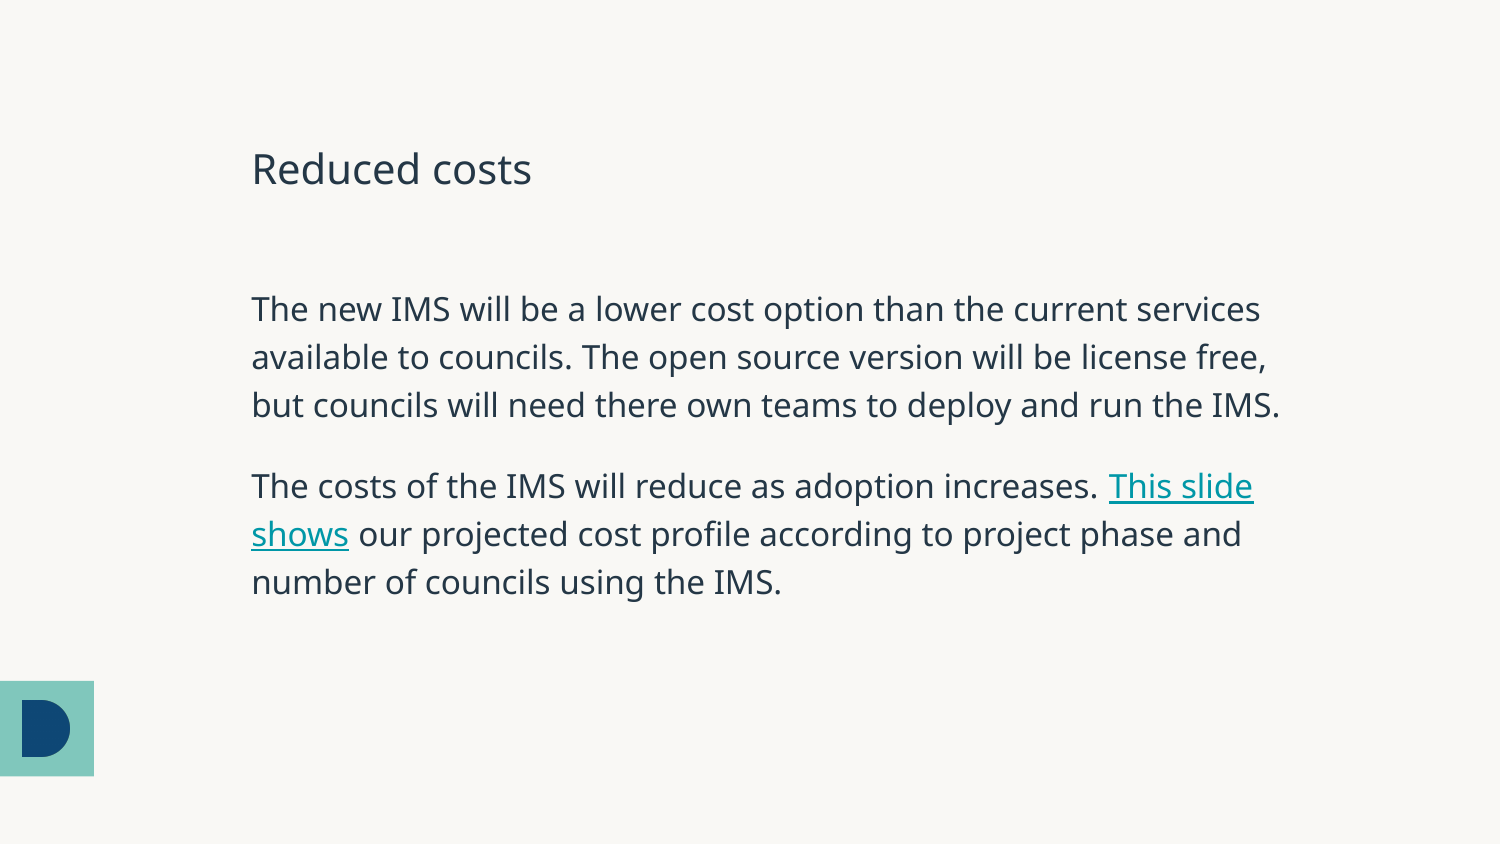

# Reduced costs
The new IMS will be a lower cost option than the current services available to councils. The open source version will be license free, but councils will need there own teams to deploy and run the IMS.
The costs of the IMS will reduce as adoption increases. This slide shows our projected cost profile according to project phase and number of councils using the IMS.